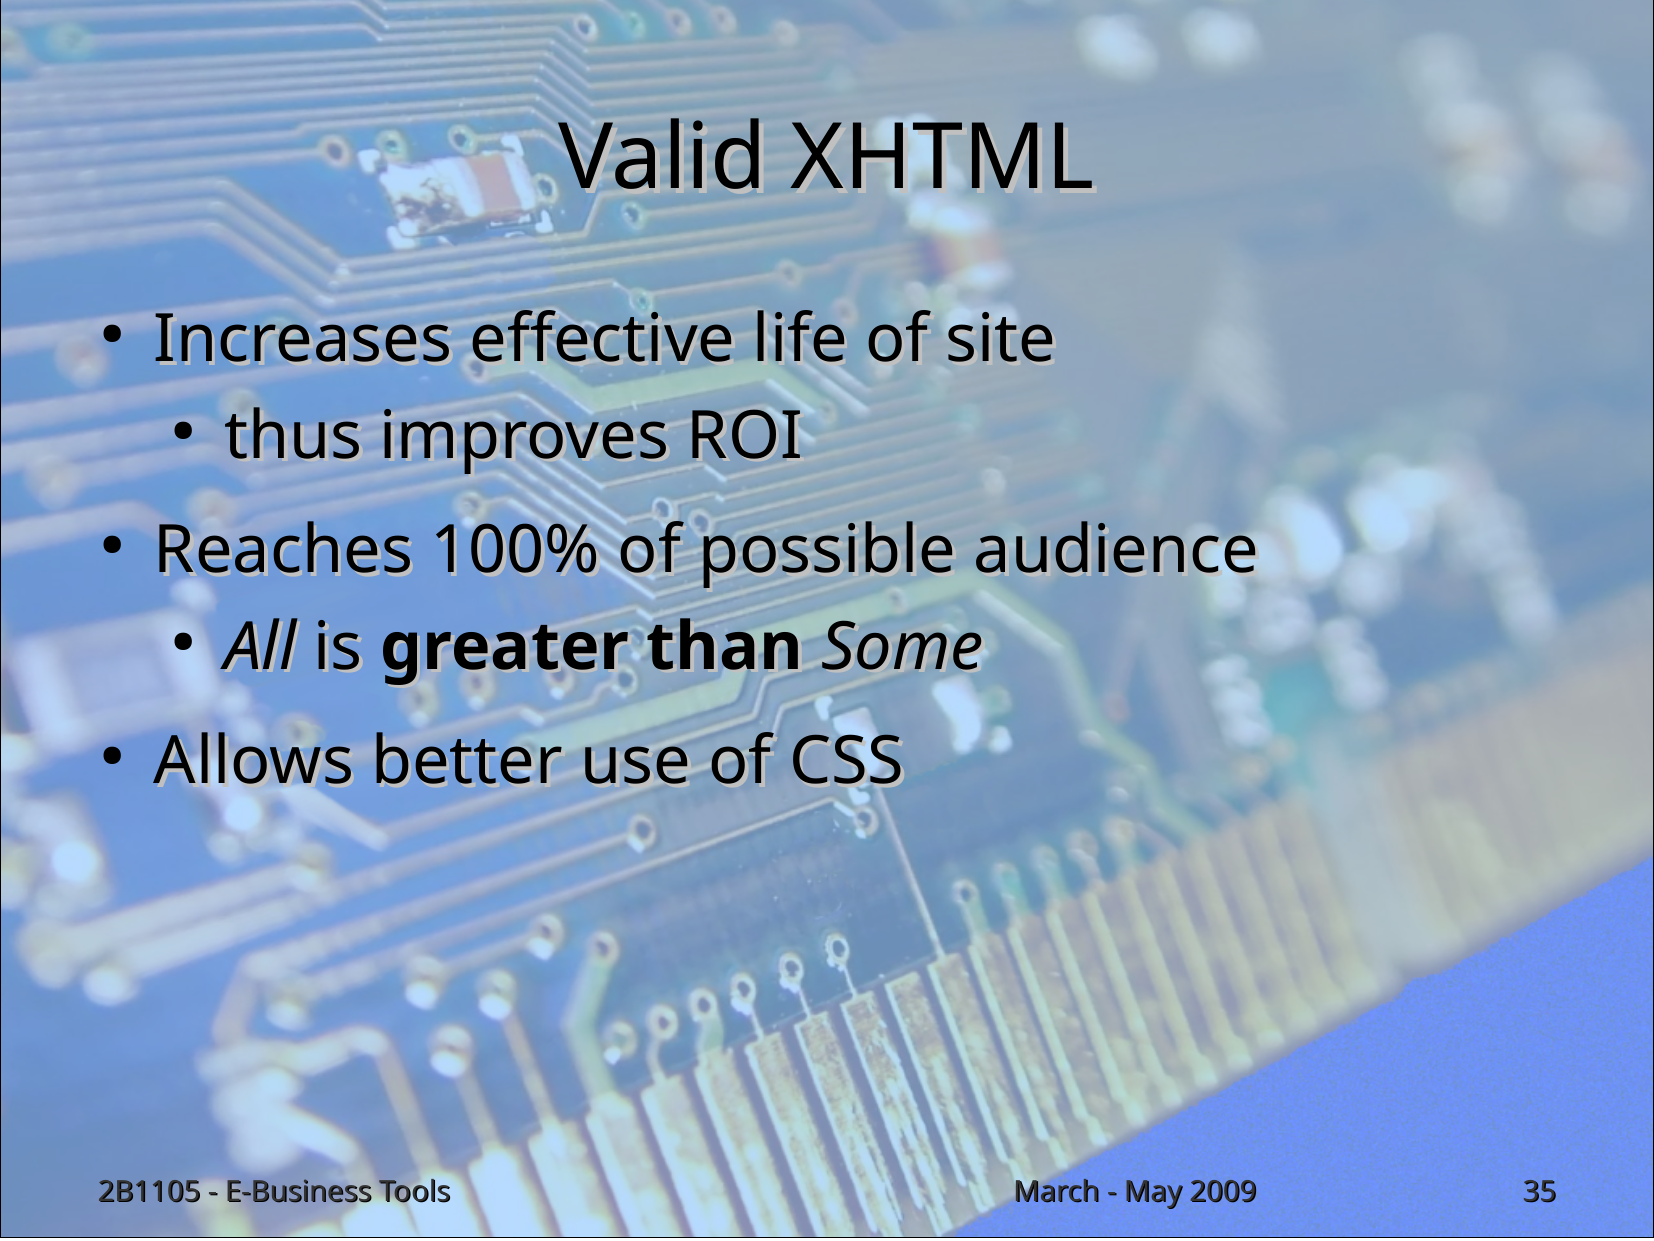

# Valid XHTML
Increases effective life of site
thus improves ROI
Reaches 100% of possible audience
All is greater than Some
Allows better use of CSS